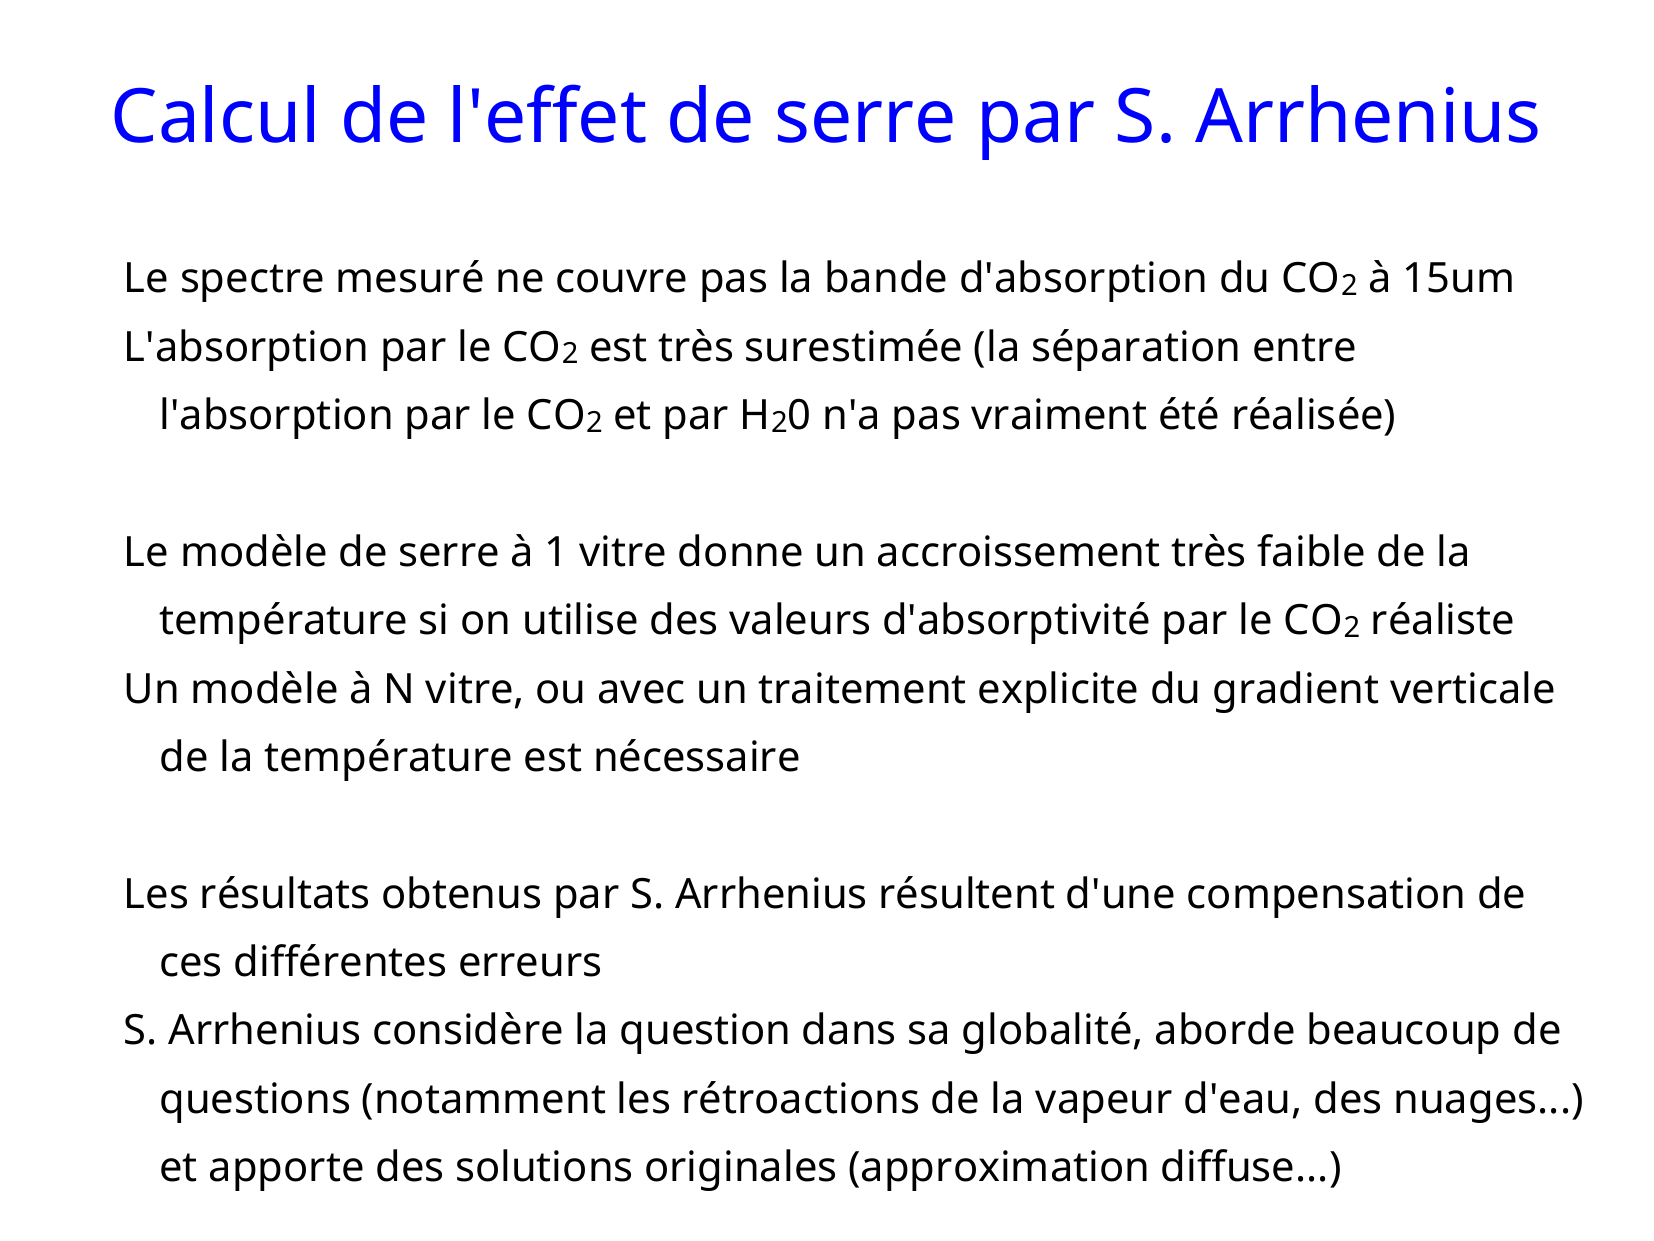

# Calcul de l'effet de serre par S. Arrhenius
Le spectre mesuré ne couvre pas la bande d'absorption du CO2 à 15um
L'absorption par le CO2 est très surestimée (la séparation entre l'absorption par le CO2 et par H20 n'a pas vraiment été réalisée)
Le modèle de serre à 1 vitre donne un accroissement très faible de la température si on utilise des valeurs d'absorptivité par le CO2 réaliste
Un modèle à N vitre, ou avec un traitement explicite du gradient verticale de la température est nécessaire
Les résultats obtenus par S. Arrhenius résultent d'une compensation de ces différentes erreurs
S. Arrhenius considère la question dans sa globalité, aborde beaucoup de questions (notamment les rétroactions de la vapeur d'eau, des nuages...) et apporte des solutions originales (approximation diffuse...)